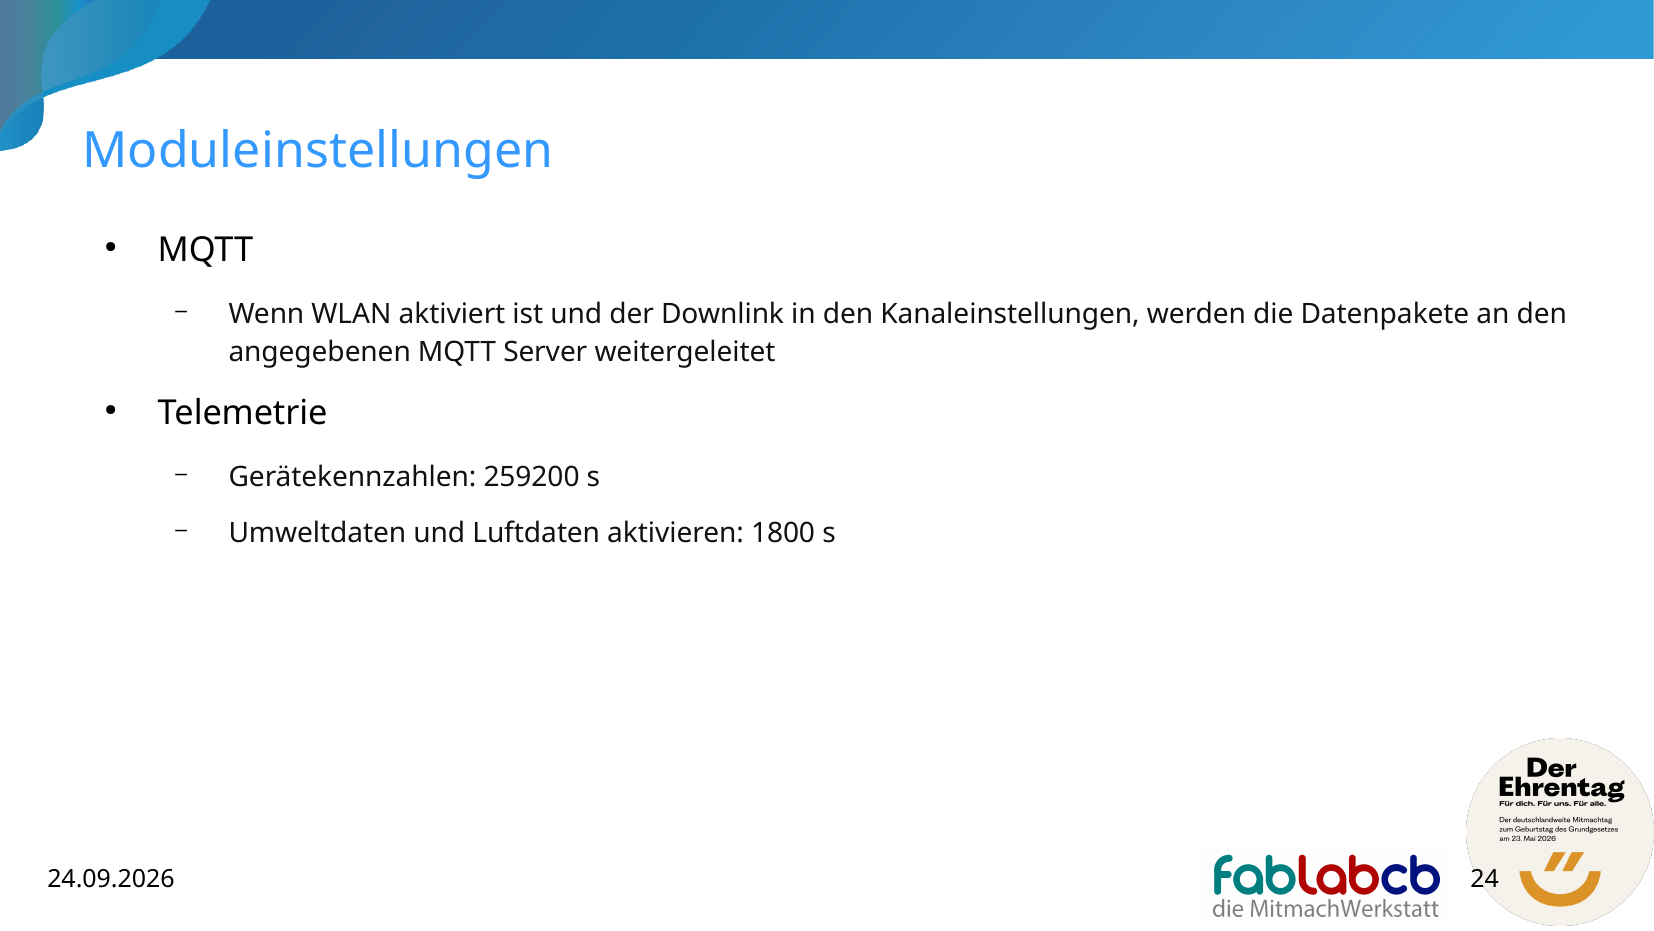

# Moduleinstellungen
MQTT
Wenn WLAN aktiviert ist und der Downlink in den Kanaleinstellungen, werden die Datenpakete an den angegebenen MQTT Server weitergeleitet
Telemetrie
Gerätekennzahlen: 259200 s
Umweltdaten und Luftdaten aktivieren: 1800 s
24